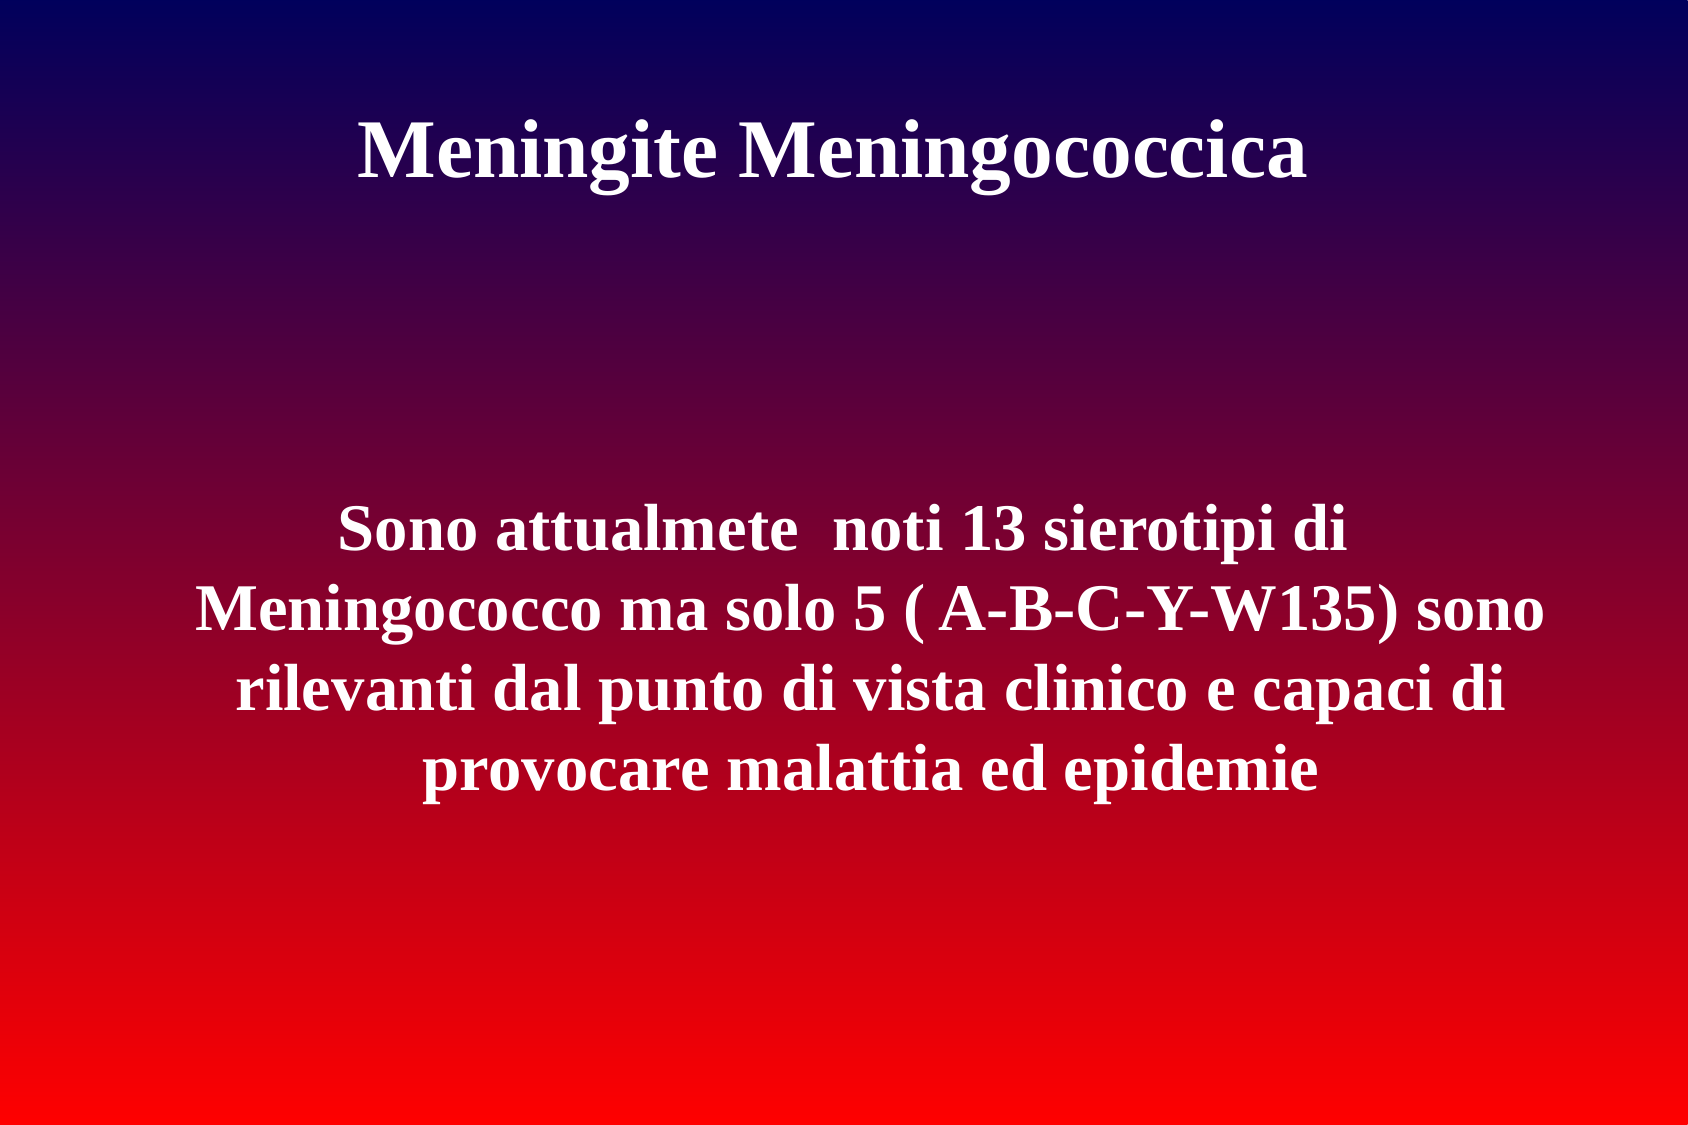

# Meningite Meningococcica
Sono attualmete noti 13 sierotipi di Meningococco ma solo 5 ( A-B-C-Y-W135) sono rilevanti dal punto di vista clinico e capaci di provocare malattia ed epidemie